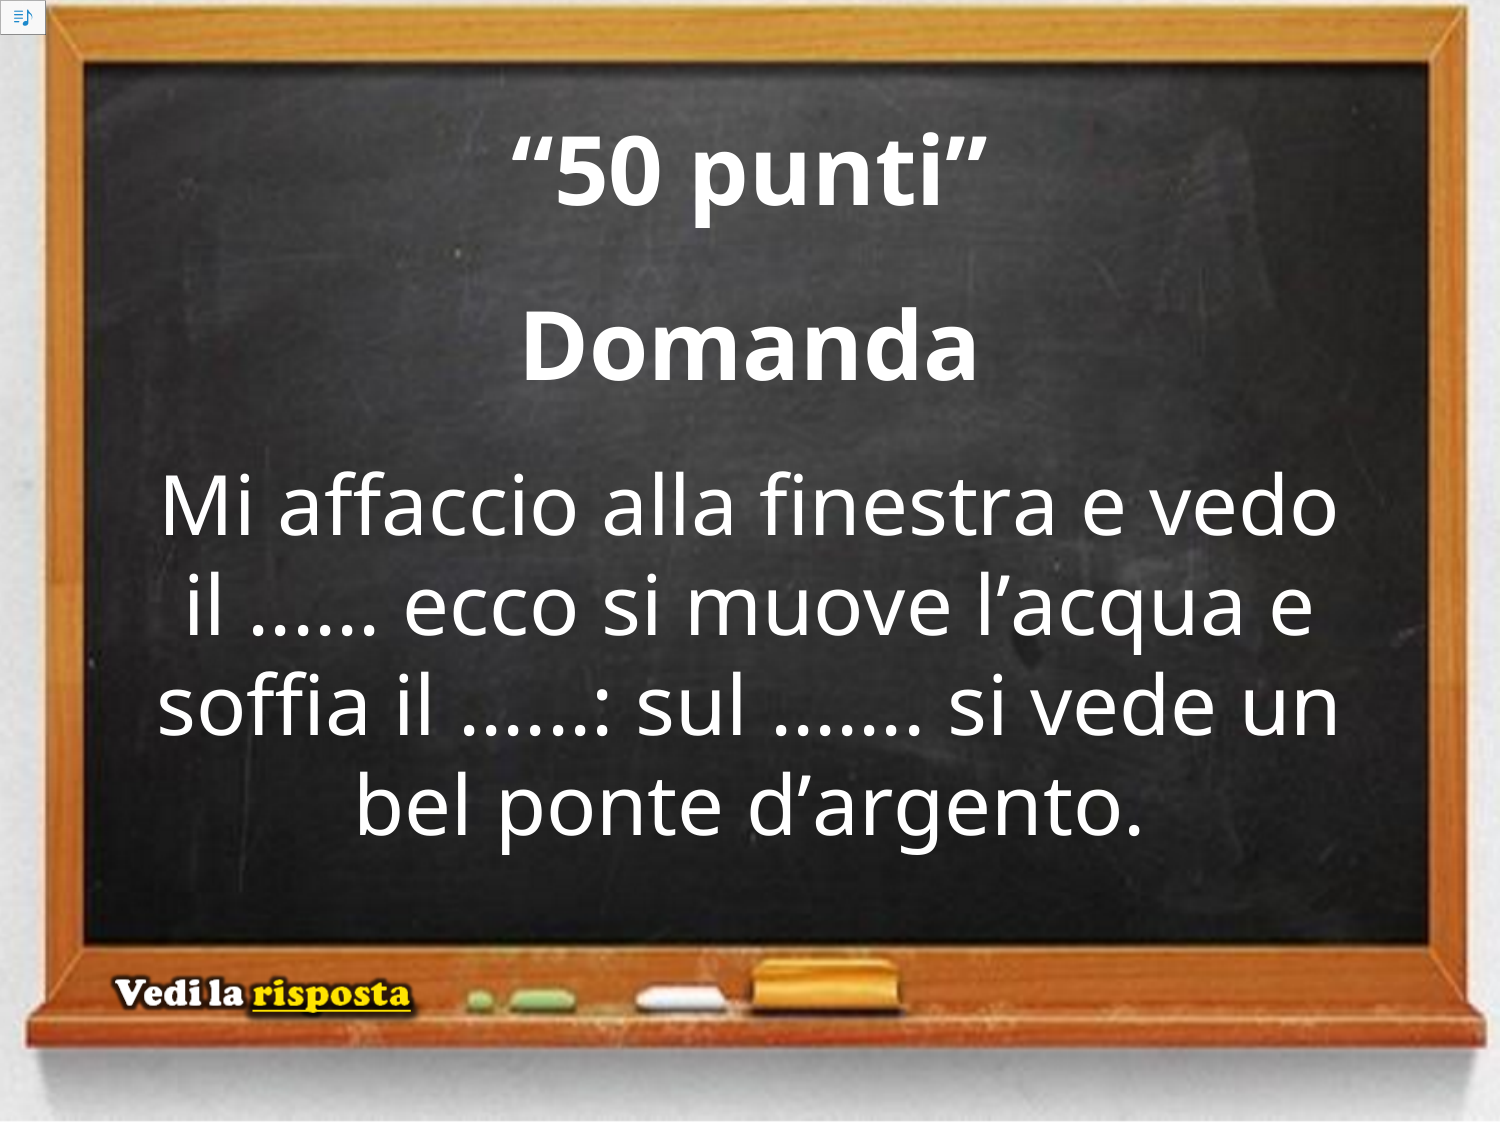

“50 punti”
Domanda
Mi affaccio alla finestra e vedo il ...... ecco si muove l’acqua e soffia il ......: sul ....... si vede un bel ponte d’argento.